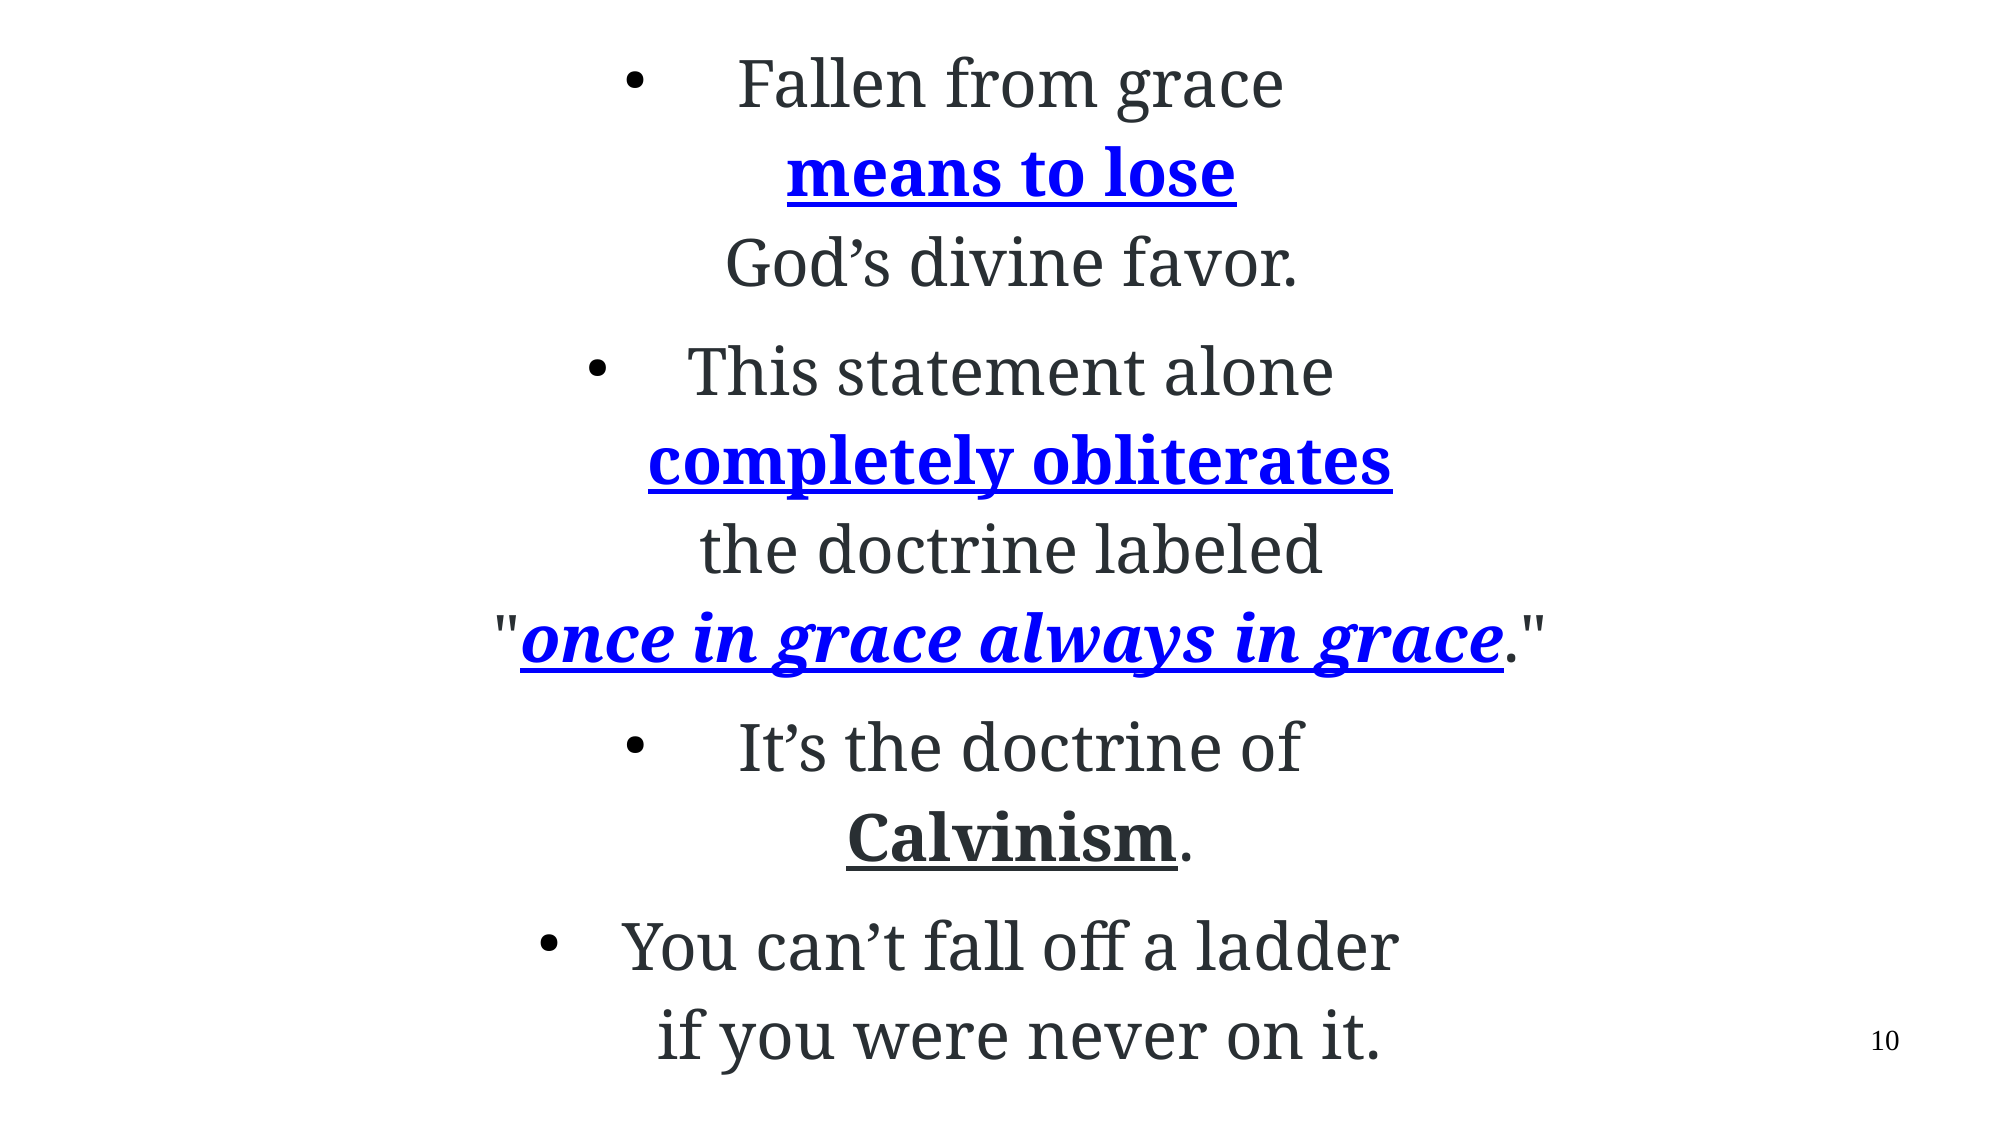

# Fallen from grace means to lose God’s divine favor.
This statement alone
completely obliterates
the doctrine labeled
"once in grace always in grace."
It’s the doctrine of
Calvinism.
You can’t fall off a ladder
if you were never on it.
10